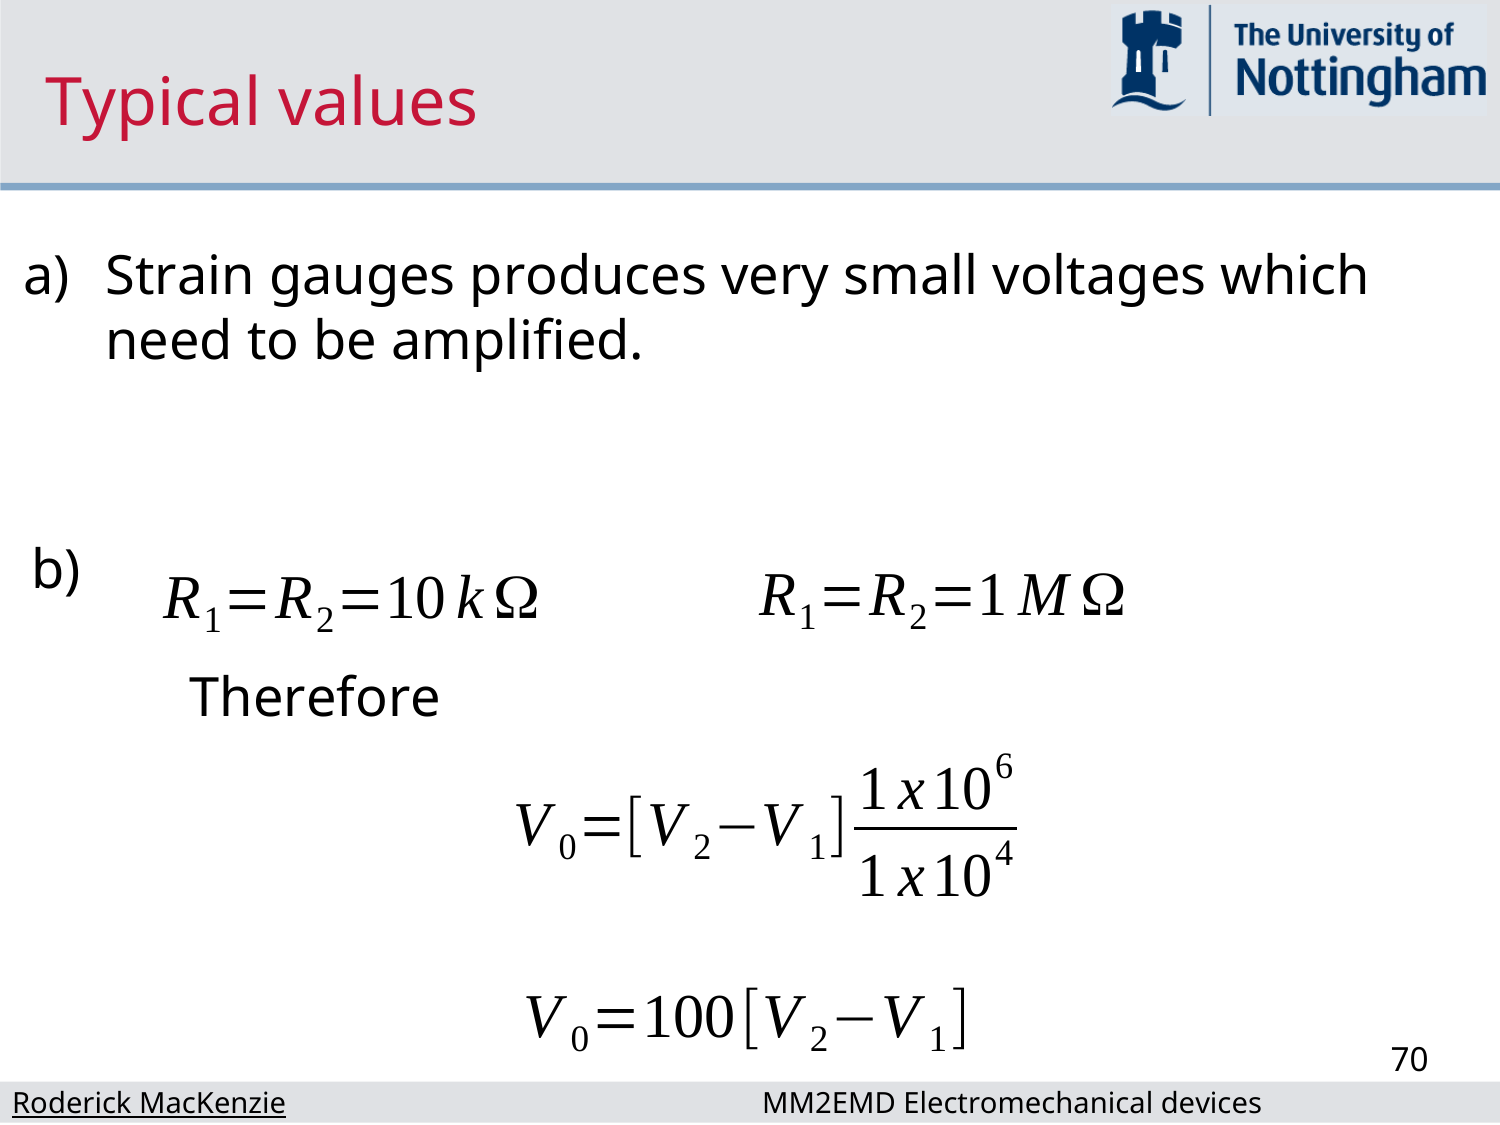

# Typical values
a)
Strain gauges produces very small voltages which need to be amplified.
b)
Therefore